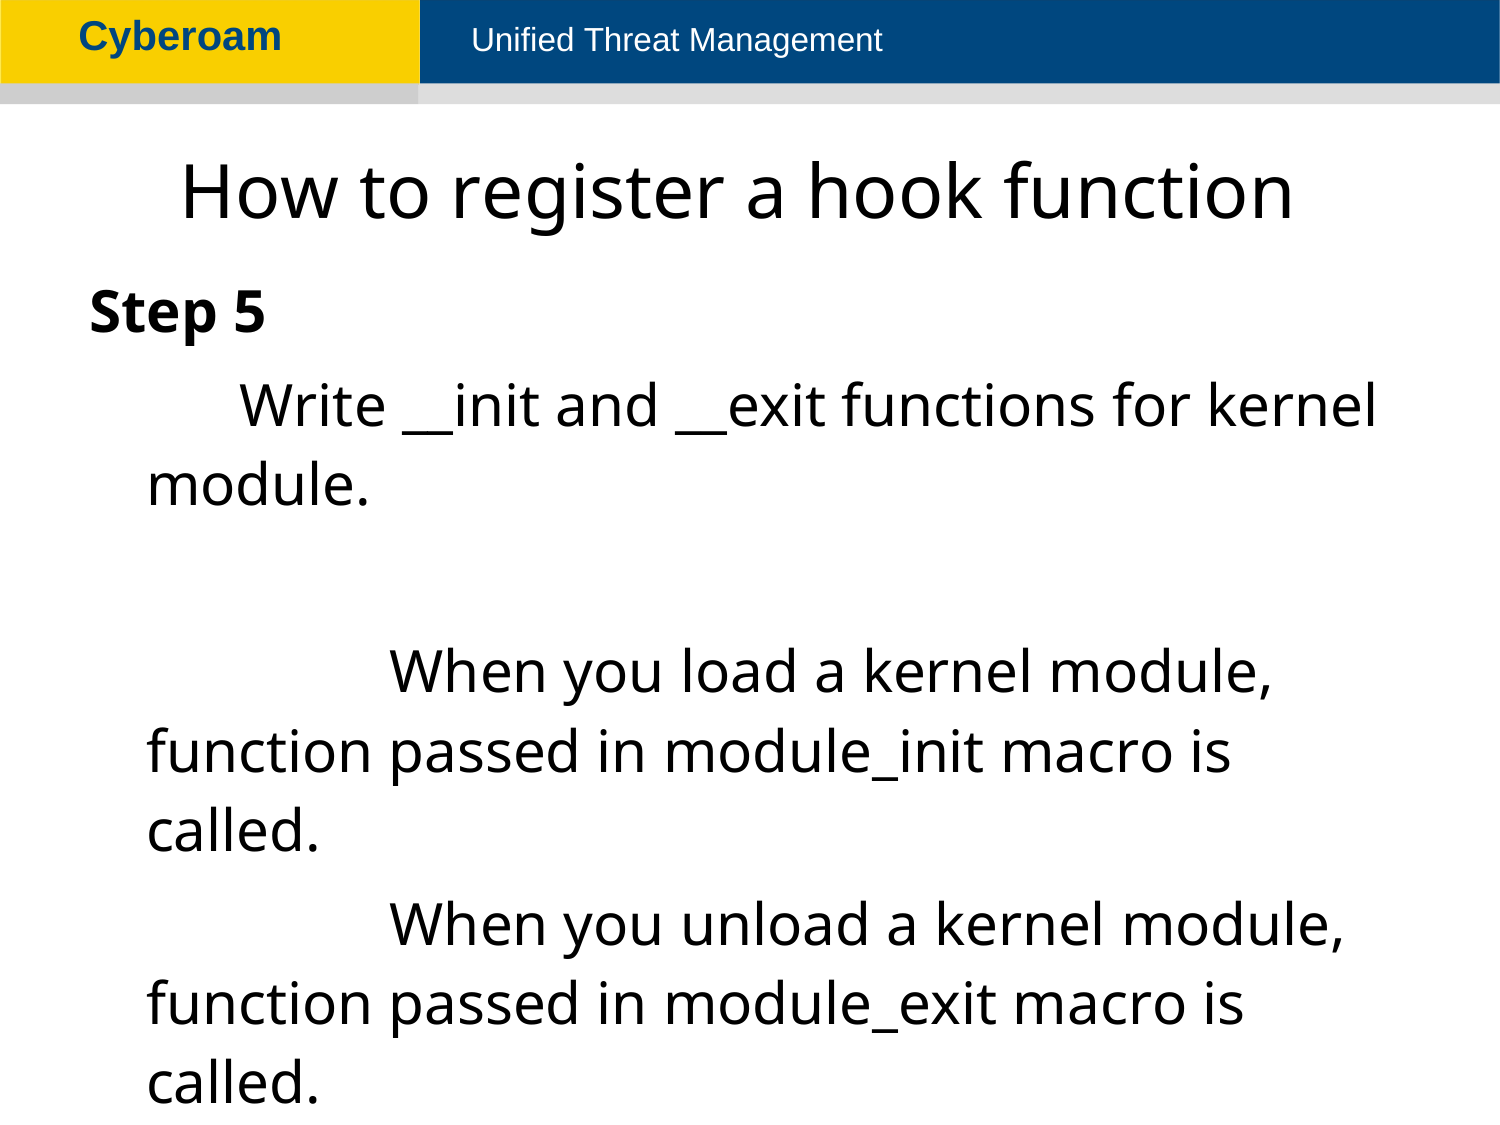

# How to register a hook function
Step 5
		Write __init and __exit functions for kernel module.
			When you load a kernel module, function passed in module_init macro is called.
			When you unload a kernel module, function passed in module_exit macro is called.